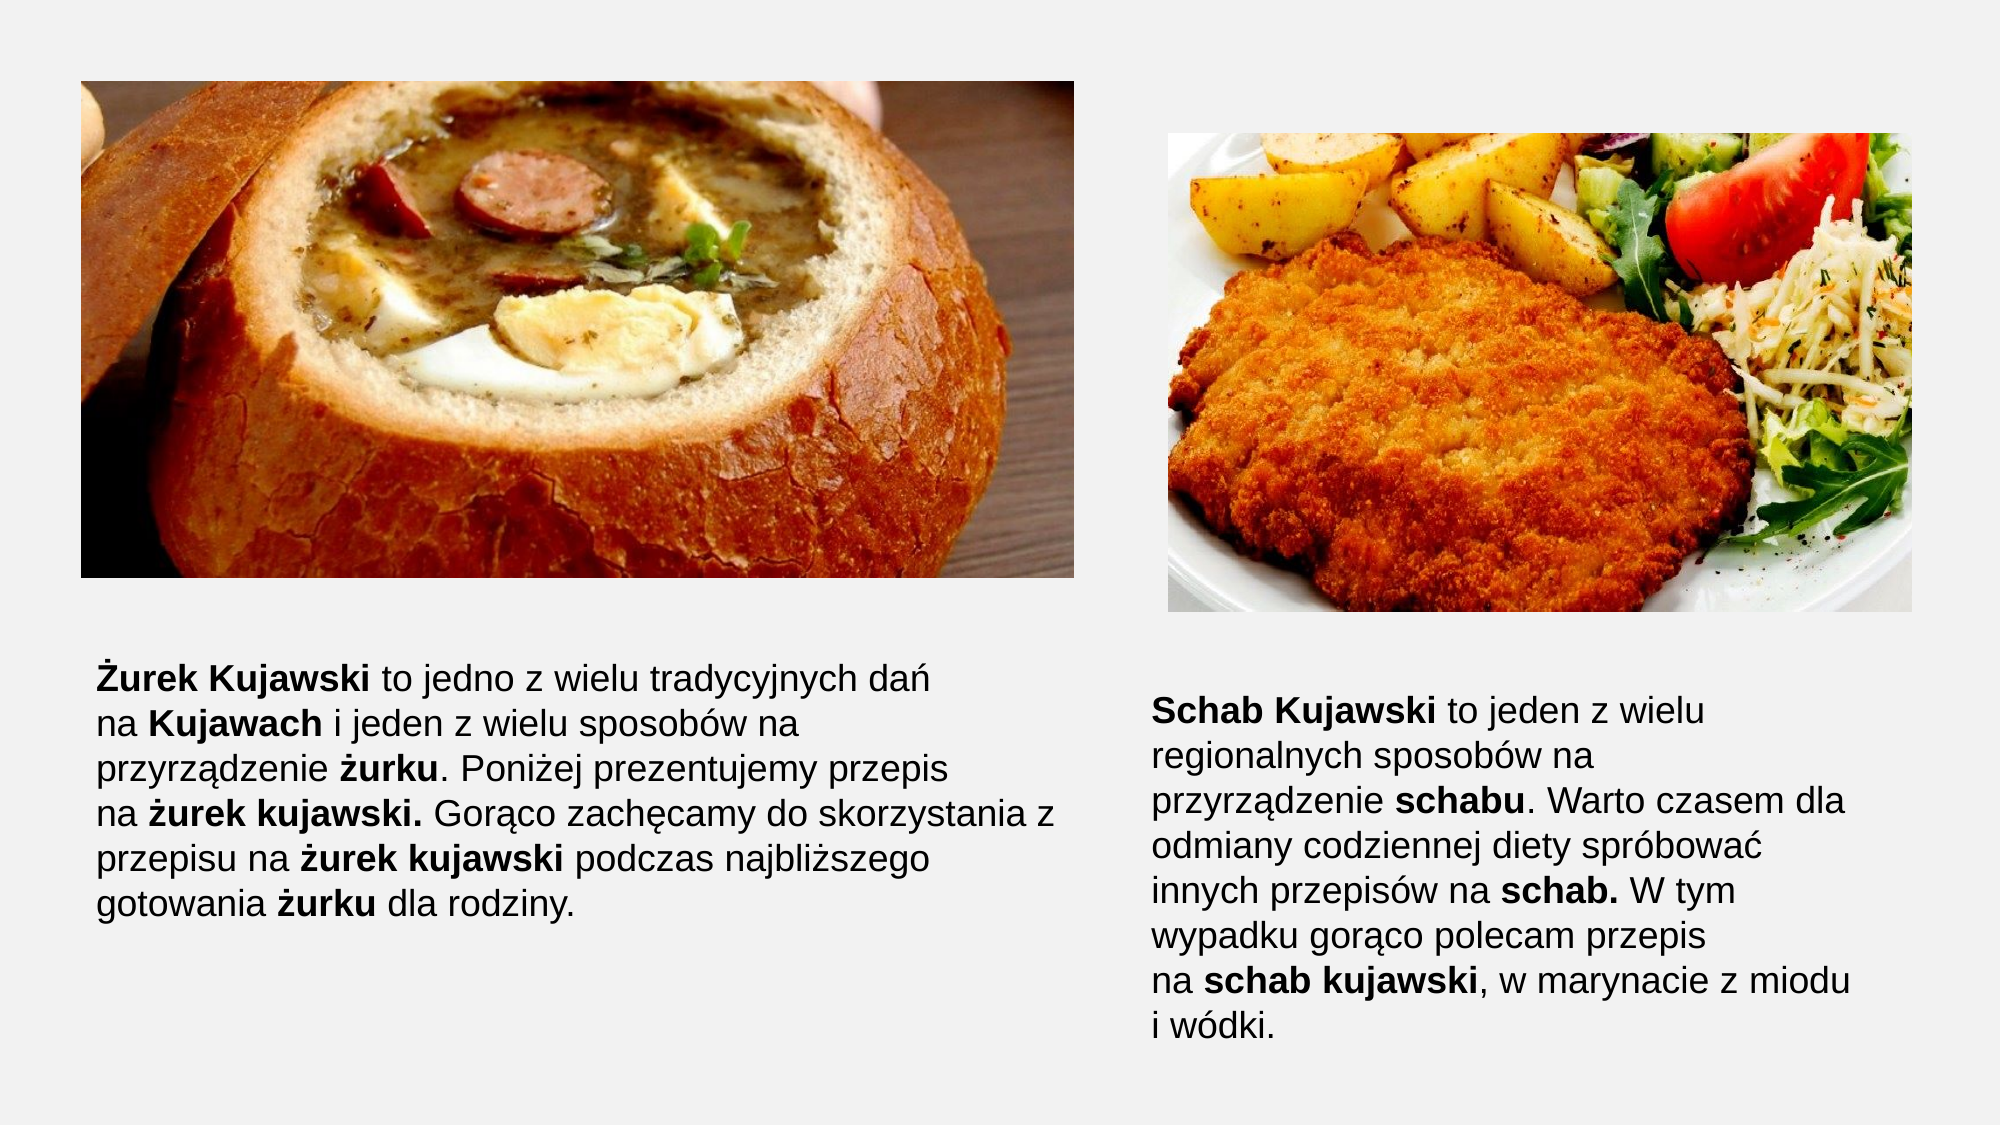

Żurek Kujawski to jedno z wielu tradycyjnych dań na Kujawach i jeden z wielu sposobów na przyrządzenie żurku. Poniżej prezentujemy przepis na żurek kujawski. Gorąco zachęcamy do skorzystania z przepisu na żurek kujawski podczas najbliższego gotowania żurku dla rodziny.
Schab Kujawski to jeden z wielu regionalnych sposobów na przyrządzenie schabu. Warto czasem dla odmiany codziennej diety spróbować innych przepisów na schab. W tym wypadku gorąco polecam przepis na schab kujawski, w marynacie z miodu i wódki.